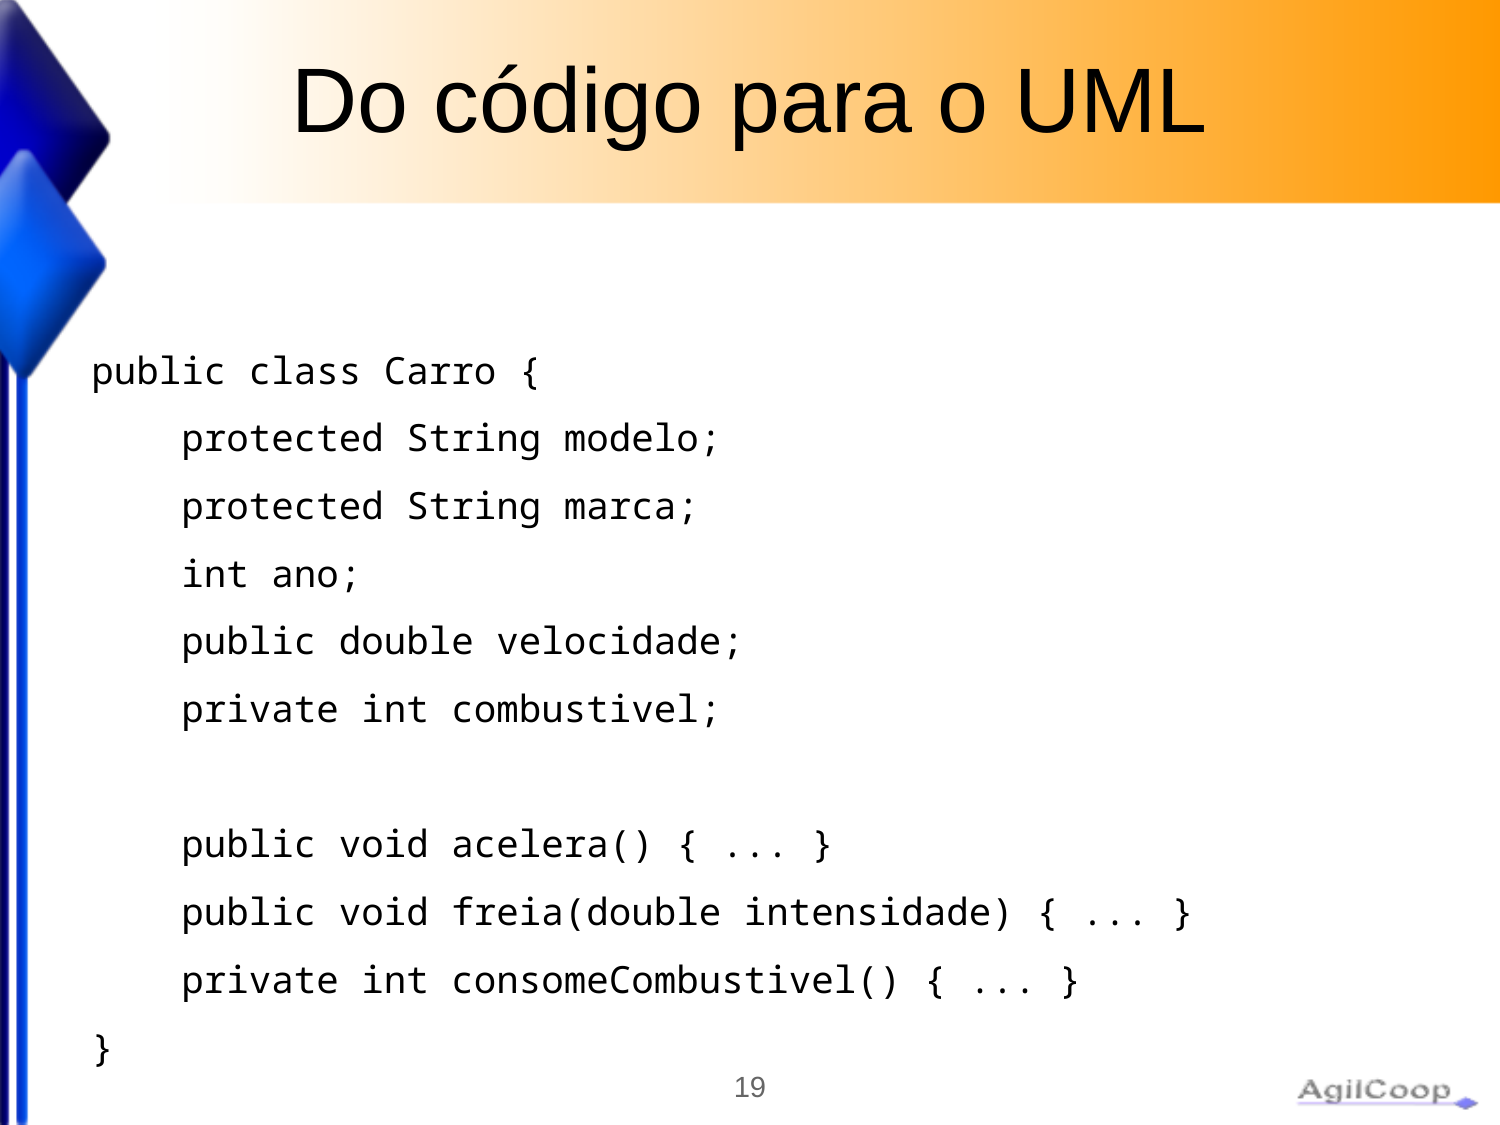

# Do código para o UML
public class Carro {
 protected String modelo;
 protected String marca;
 int ano;
 public double velocidade;
 private int combustivel;
 public void acelera() { ... }
 public void freia(double intensidade) { ... }
 private int consomeCombustivel() { ... }
}
19